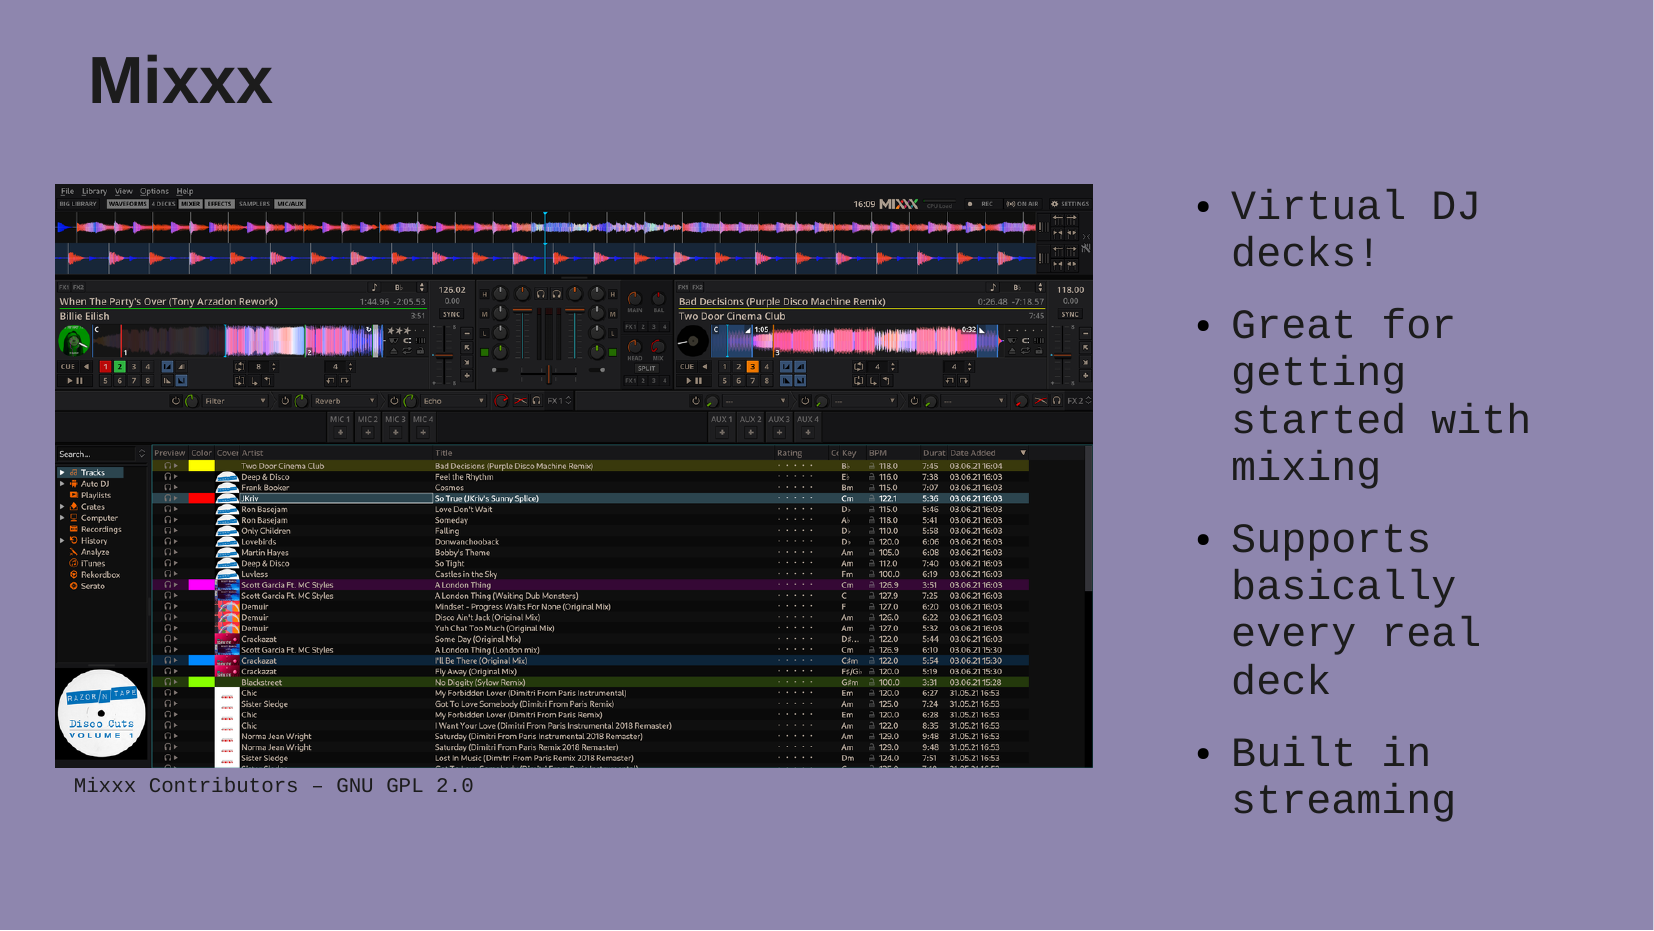

# Mixxx
Virtual DJ decks!
Great for getting started with mixing
Supports basically every real deck
Built in streaming
Mixxx Contributors – GNU GPL 2.0